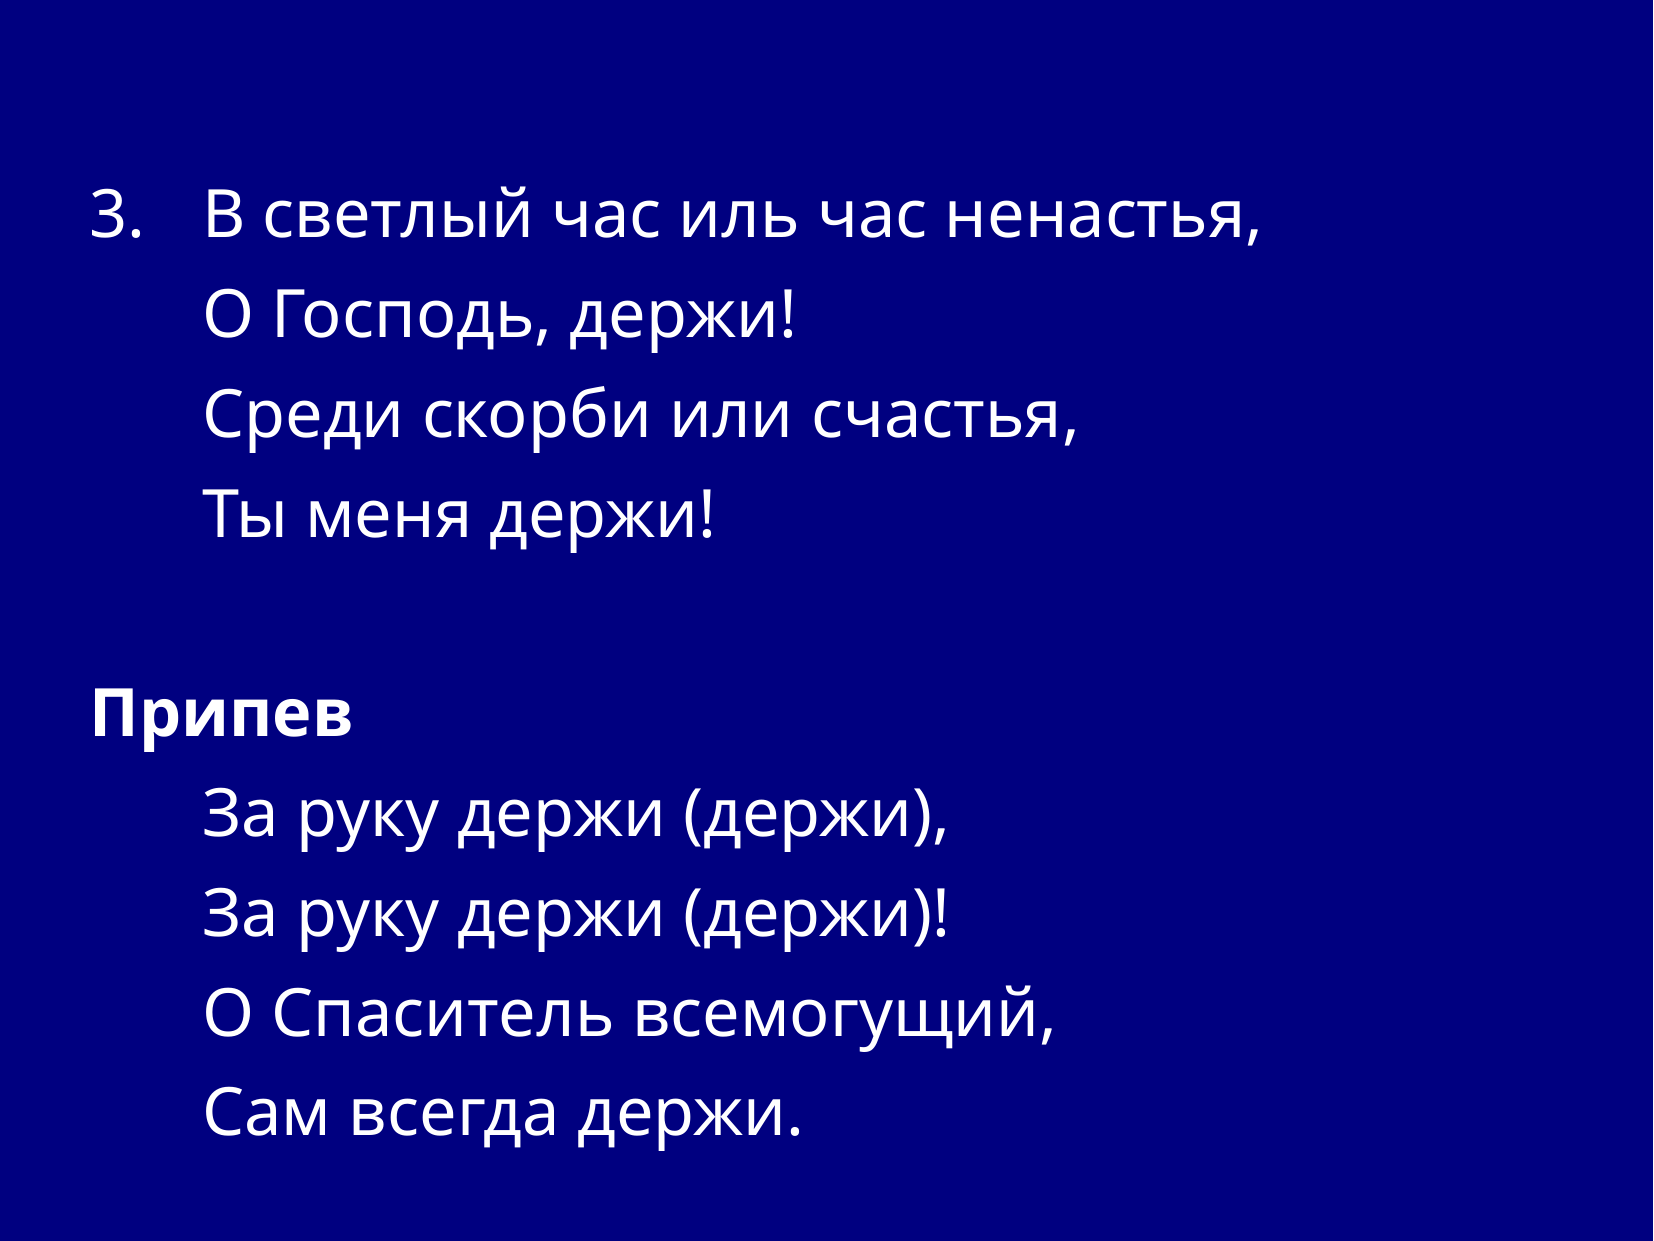

3.	В светлый час иль час ненастья,
	О Господь, держи!
	Среди скорби или счастья,
	Ты меня держи!
Припев
	За руку держи (держи),
	За руку держи (держи)!
	О Спаситель всемогущий,
	Сам всегда держи.